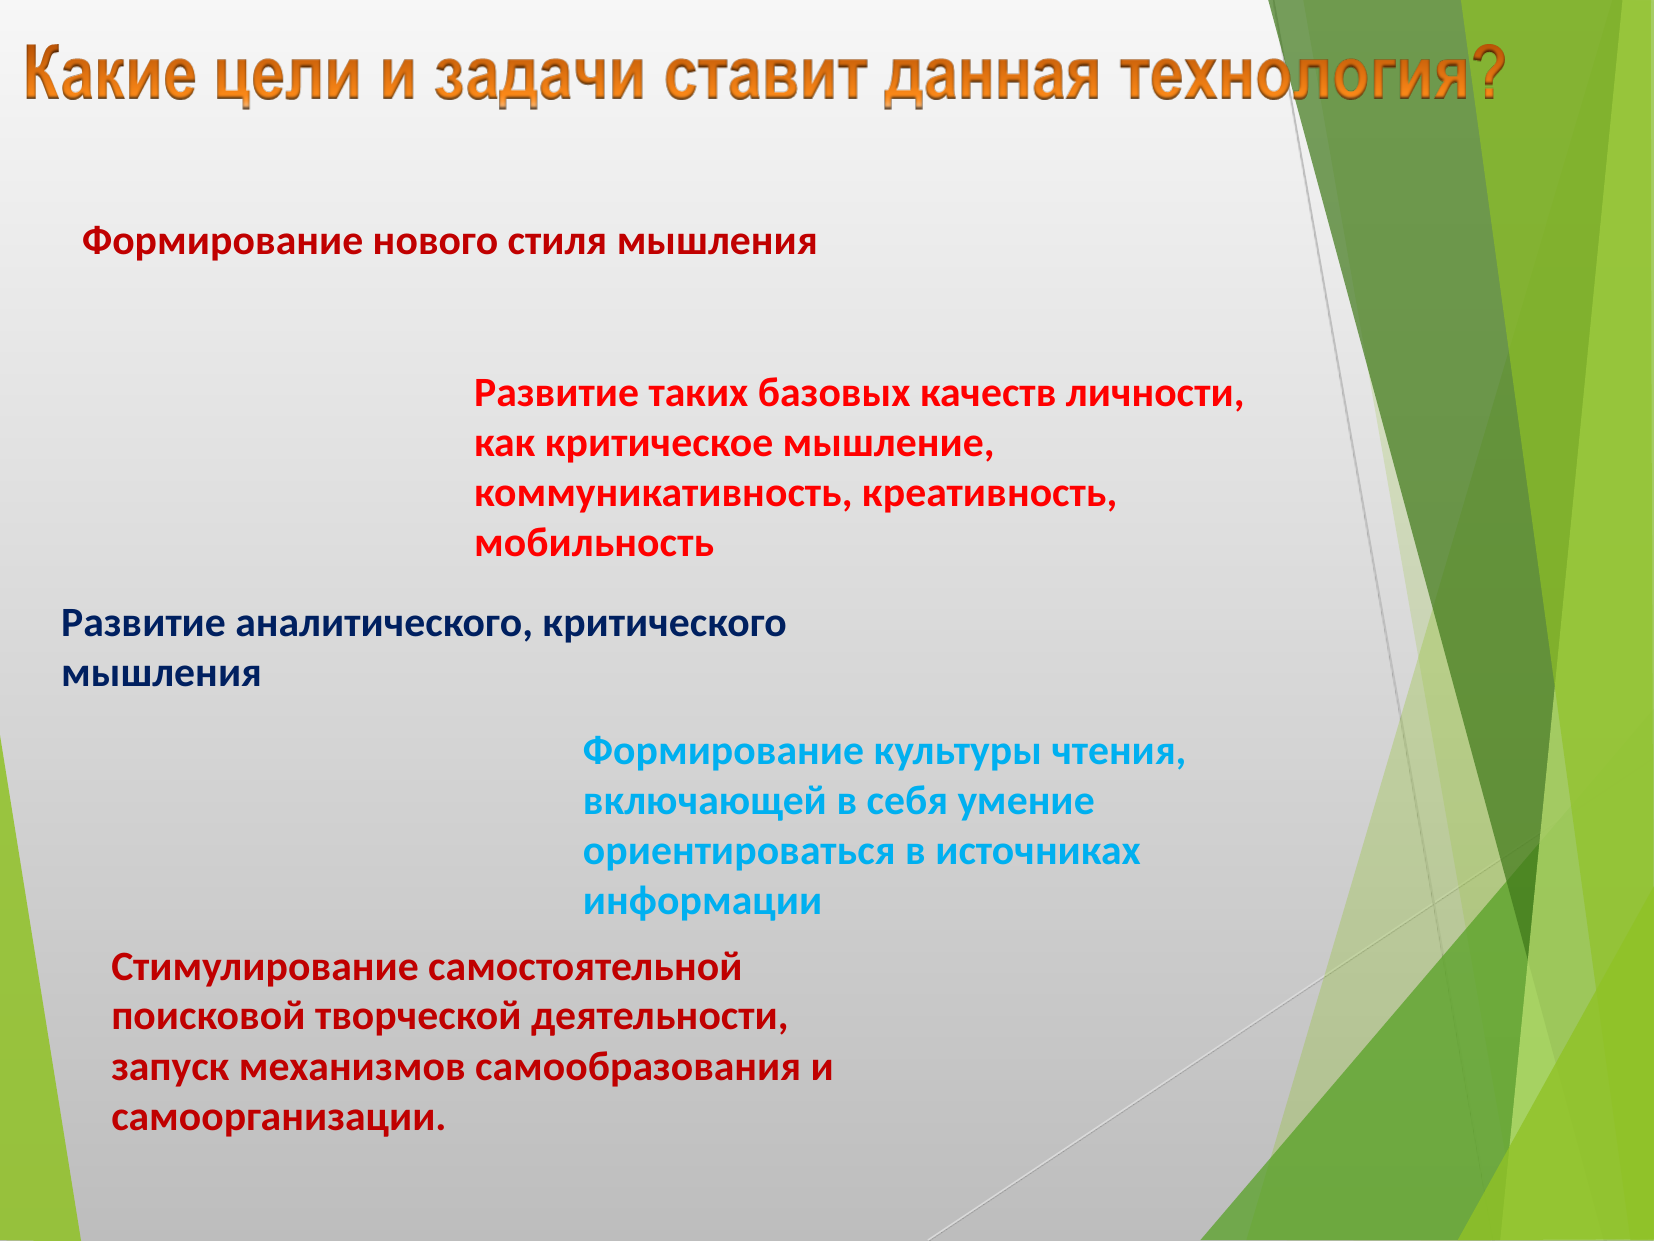

Формирование нового стиля мышления
Развитие таких базовых качеств личности, как критическое мышление, коммуникативность, креативность, мобильность
Стимулирование самостоятельной поисковой творческой деятельности, запуск механизмов самообразования и самоорганизации.
Развитие аналитического, критического мышления
Формирование культуры чтения, включающей в себя умение ориентироваться в источниках информации